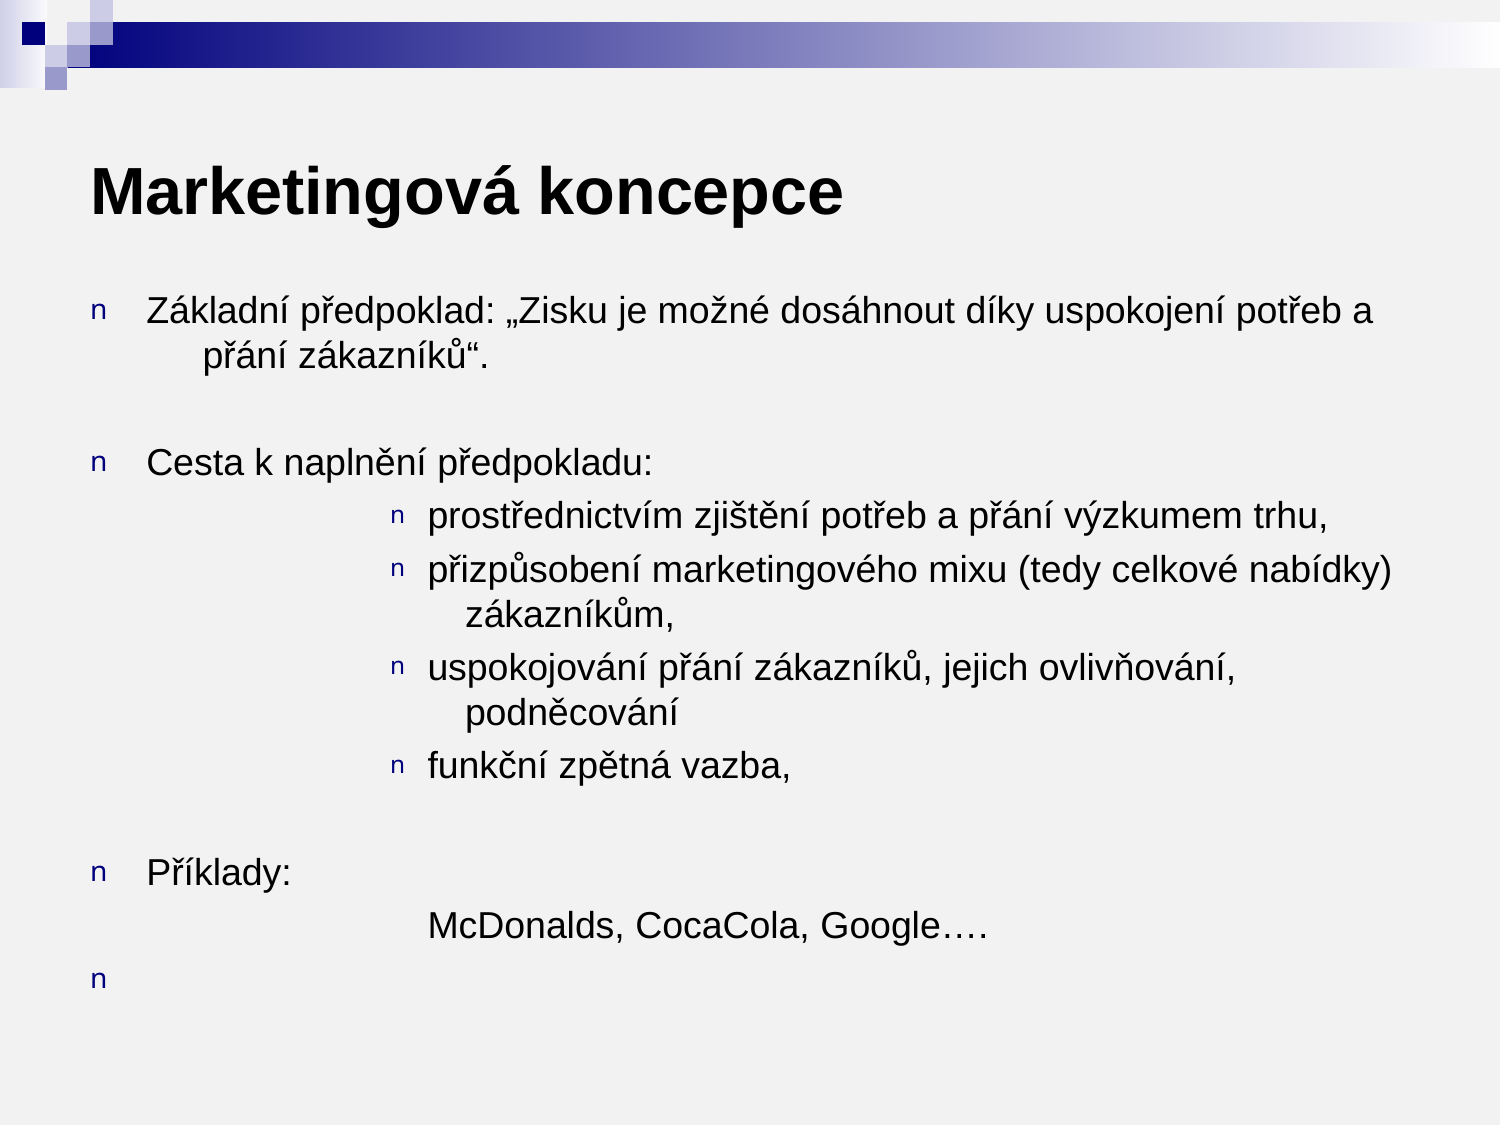

# Marketingová koncepce
Základní předpoklad: „Zisku je možné dosáhnout díky uspokojení potřeb a přání zákazníků“.
Cesta k naplnění předpokladu:
prostřednictvím zjištění potřeb a přání výzkumem trhu,
přizpůsobení marketingového mixu (tedy celkové nabídky) zákazníkům,
uspokojování přání zákazníků, jejich ovlivňování, podněcování
funkční zpětná vazba,
Příklady:
McDonalds, CocaCola, Google….